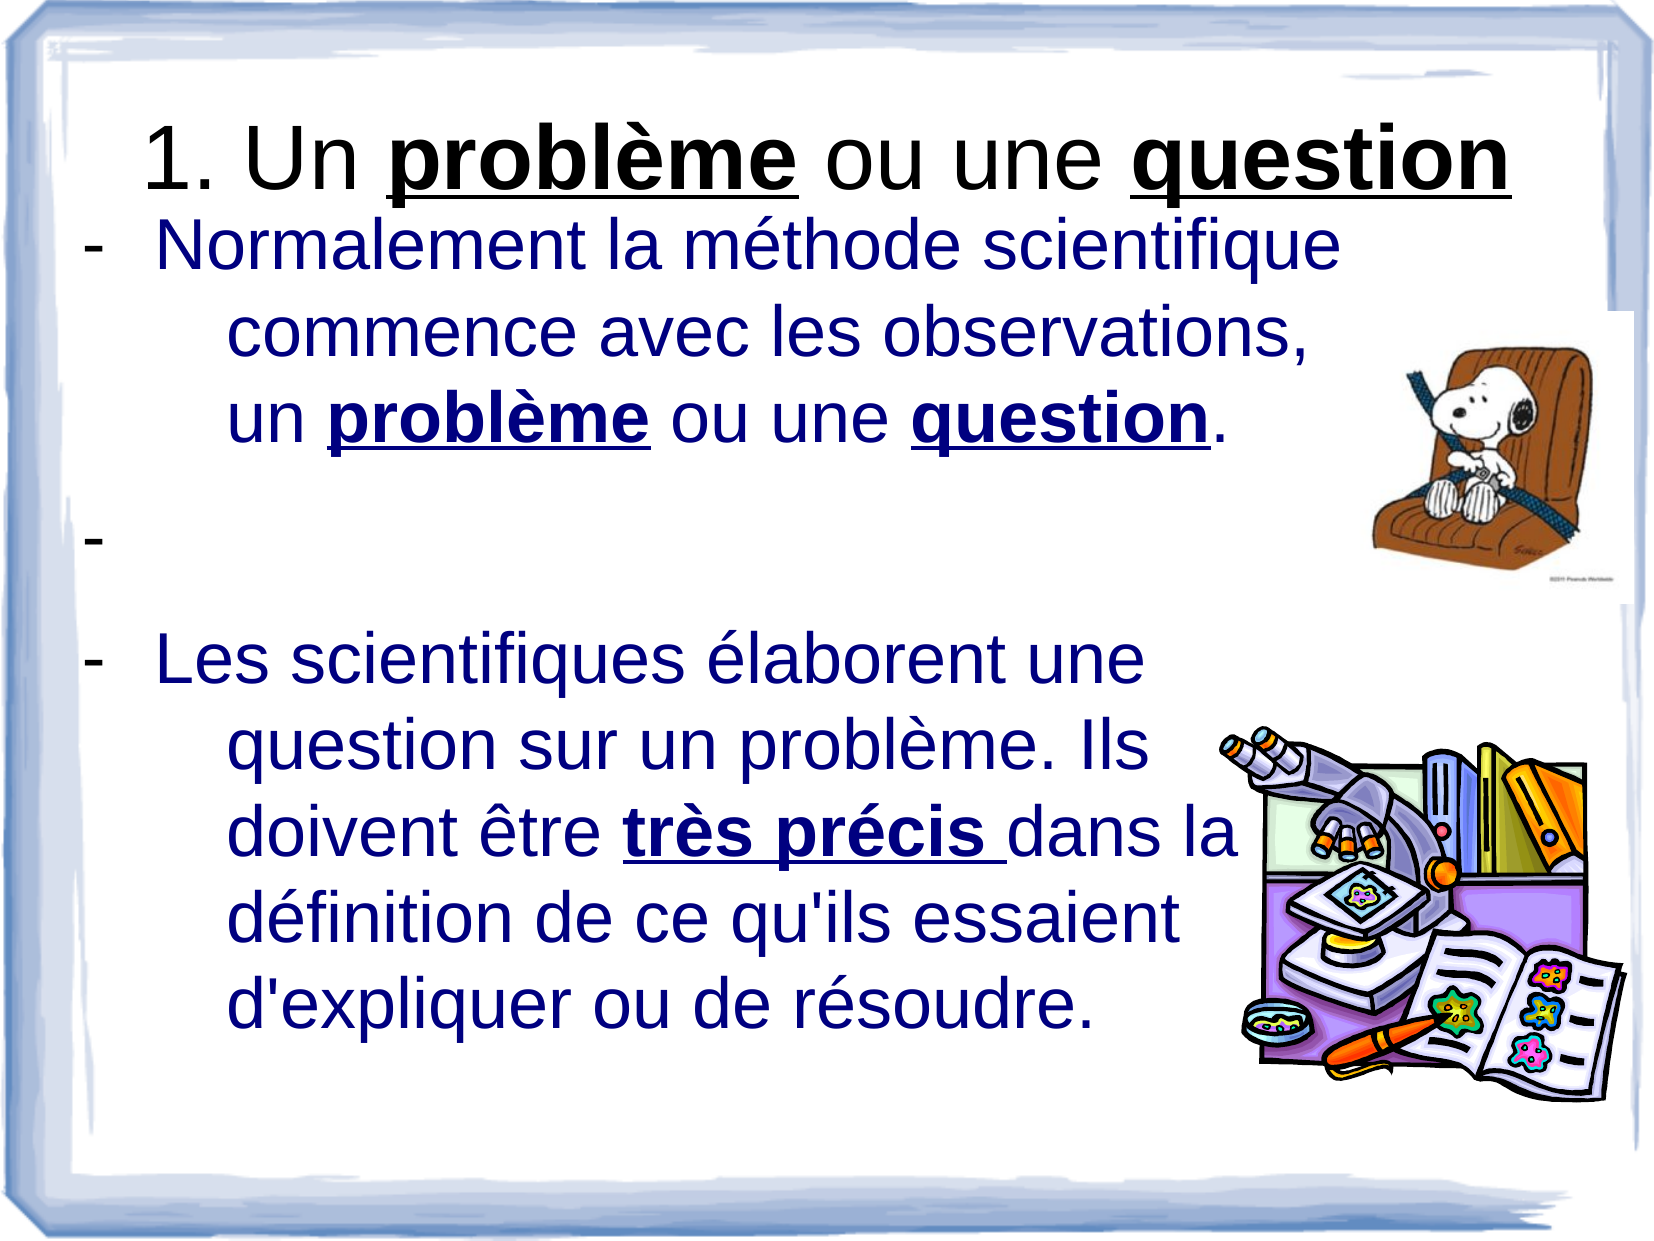

# 1. Un problème ou une question
Normalement la méthode scientifique commence avec les observations, un problème ou une question.
Les scientifiques élaborent une question sur un problème. Ils doivent être très précis dans la définition de ce qu'ils essaient d'expliquer ou de résoudre.